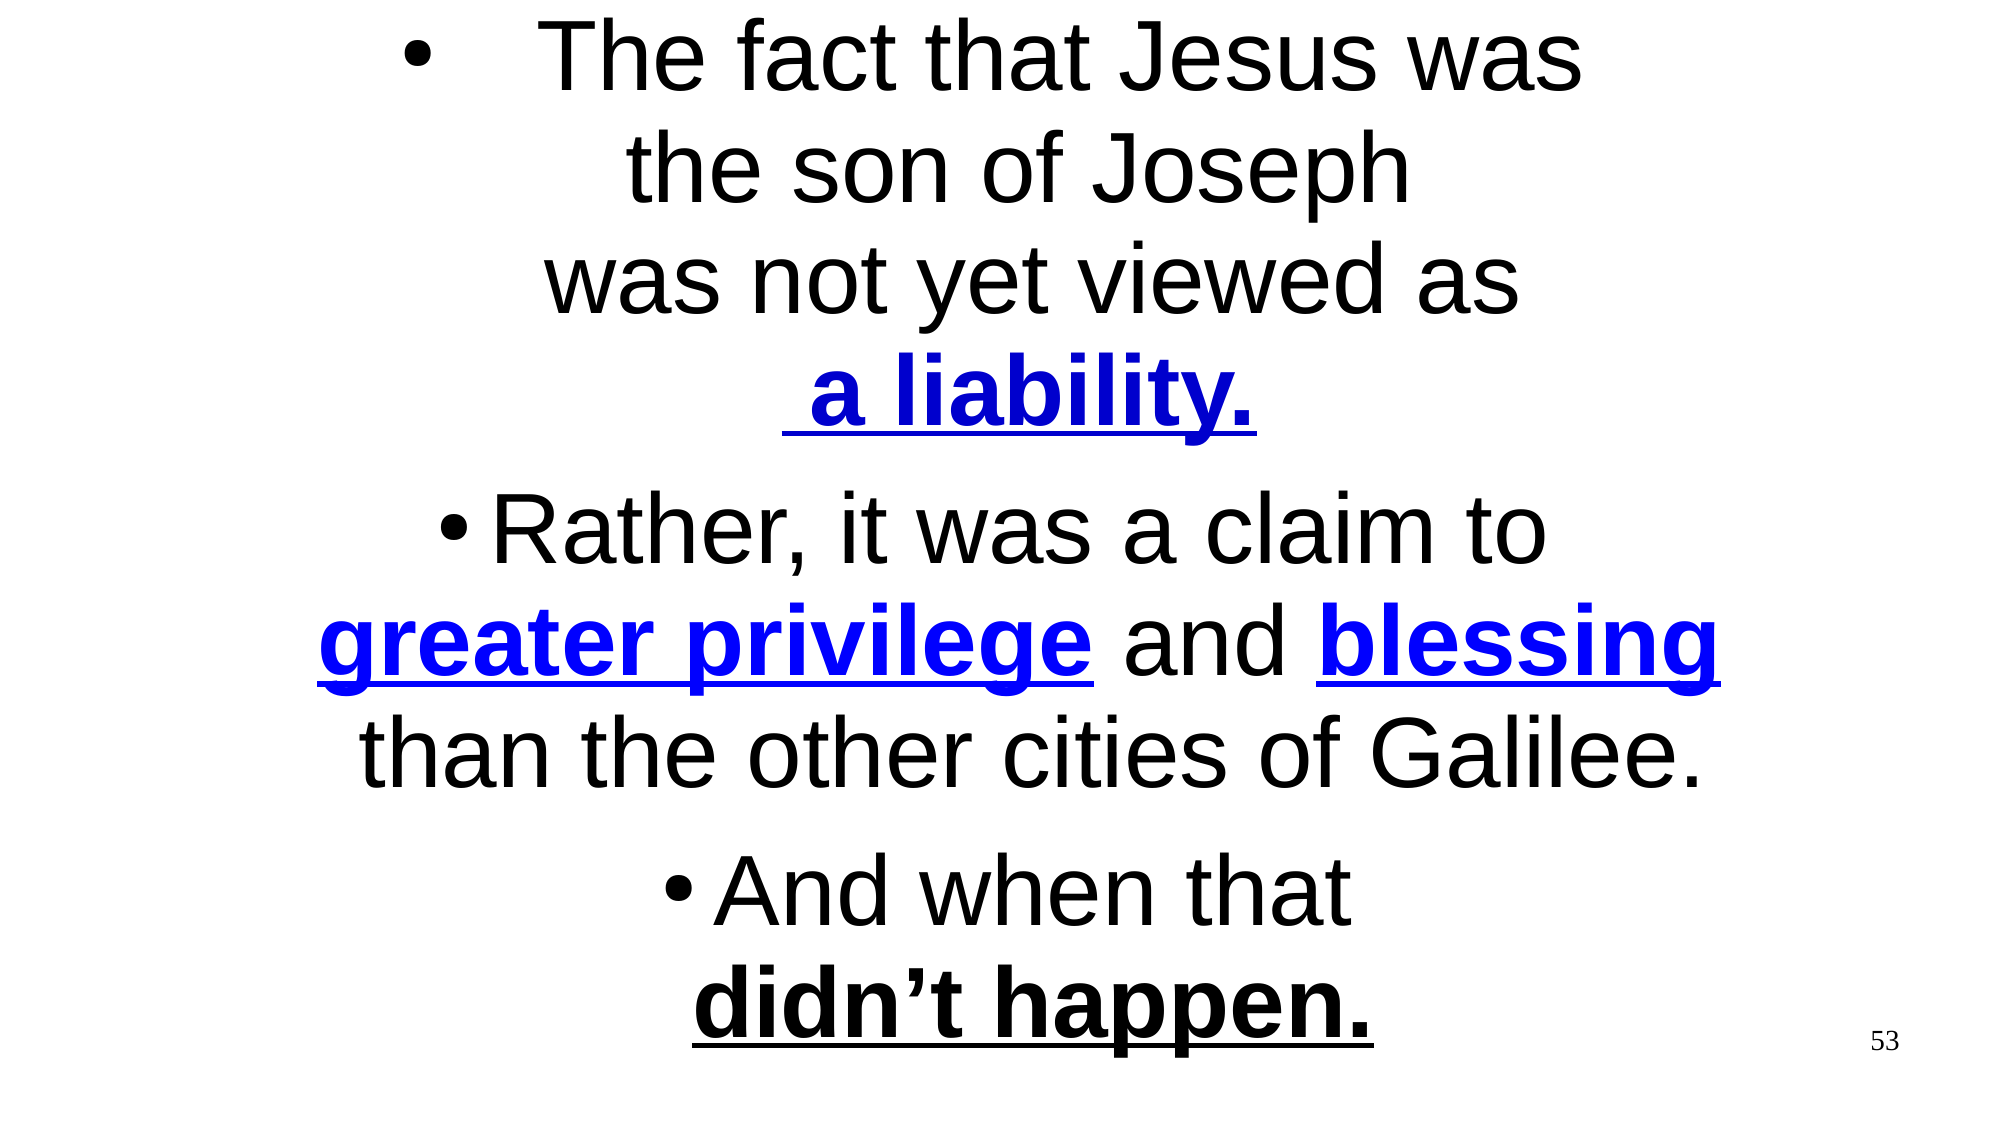

# The fact that Jesus was the son of Joseph was not yet viewed as a liability.
Rather, it was a claim to
greater privilege and blessing
than the other cities of Galilee.
And when that
didn’t happen.
53